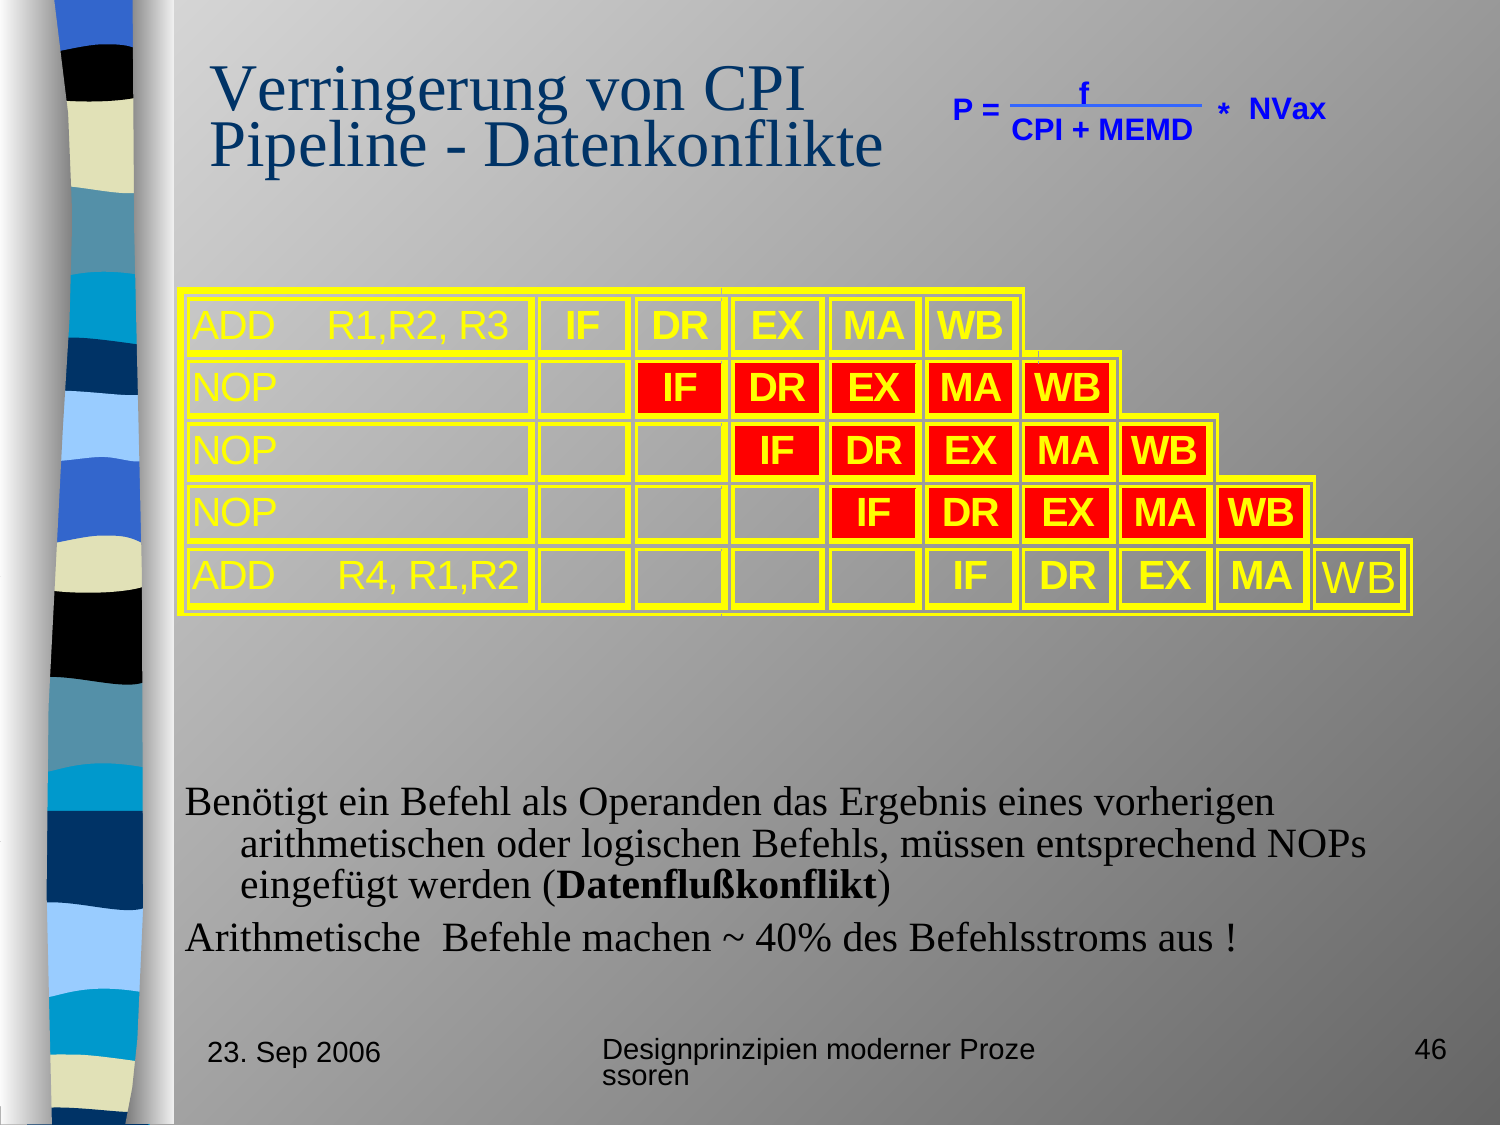

# Verringerung von CPI Pipeline - Datenkonflikte
Benötigt ein Befehl als Operanden das Ergebnis eines vorherigen arithmetischen oder logischen Befehls, müssen entsprechend NOPs eingefügt werden (Datenflußkonflikt)
Arithmetische Befehle machen ~ 40% des Befehlsstroms aus !
Designprinzipien moderner Prozessoren
46